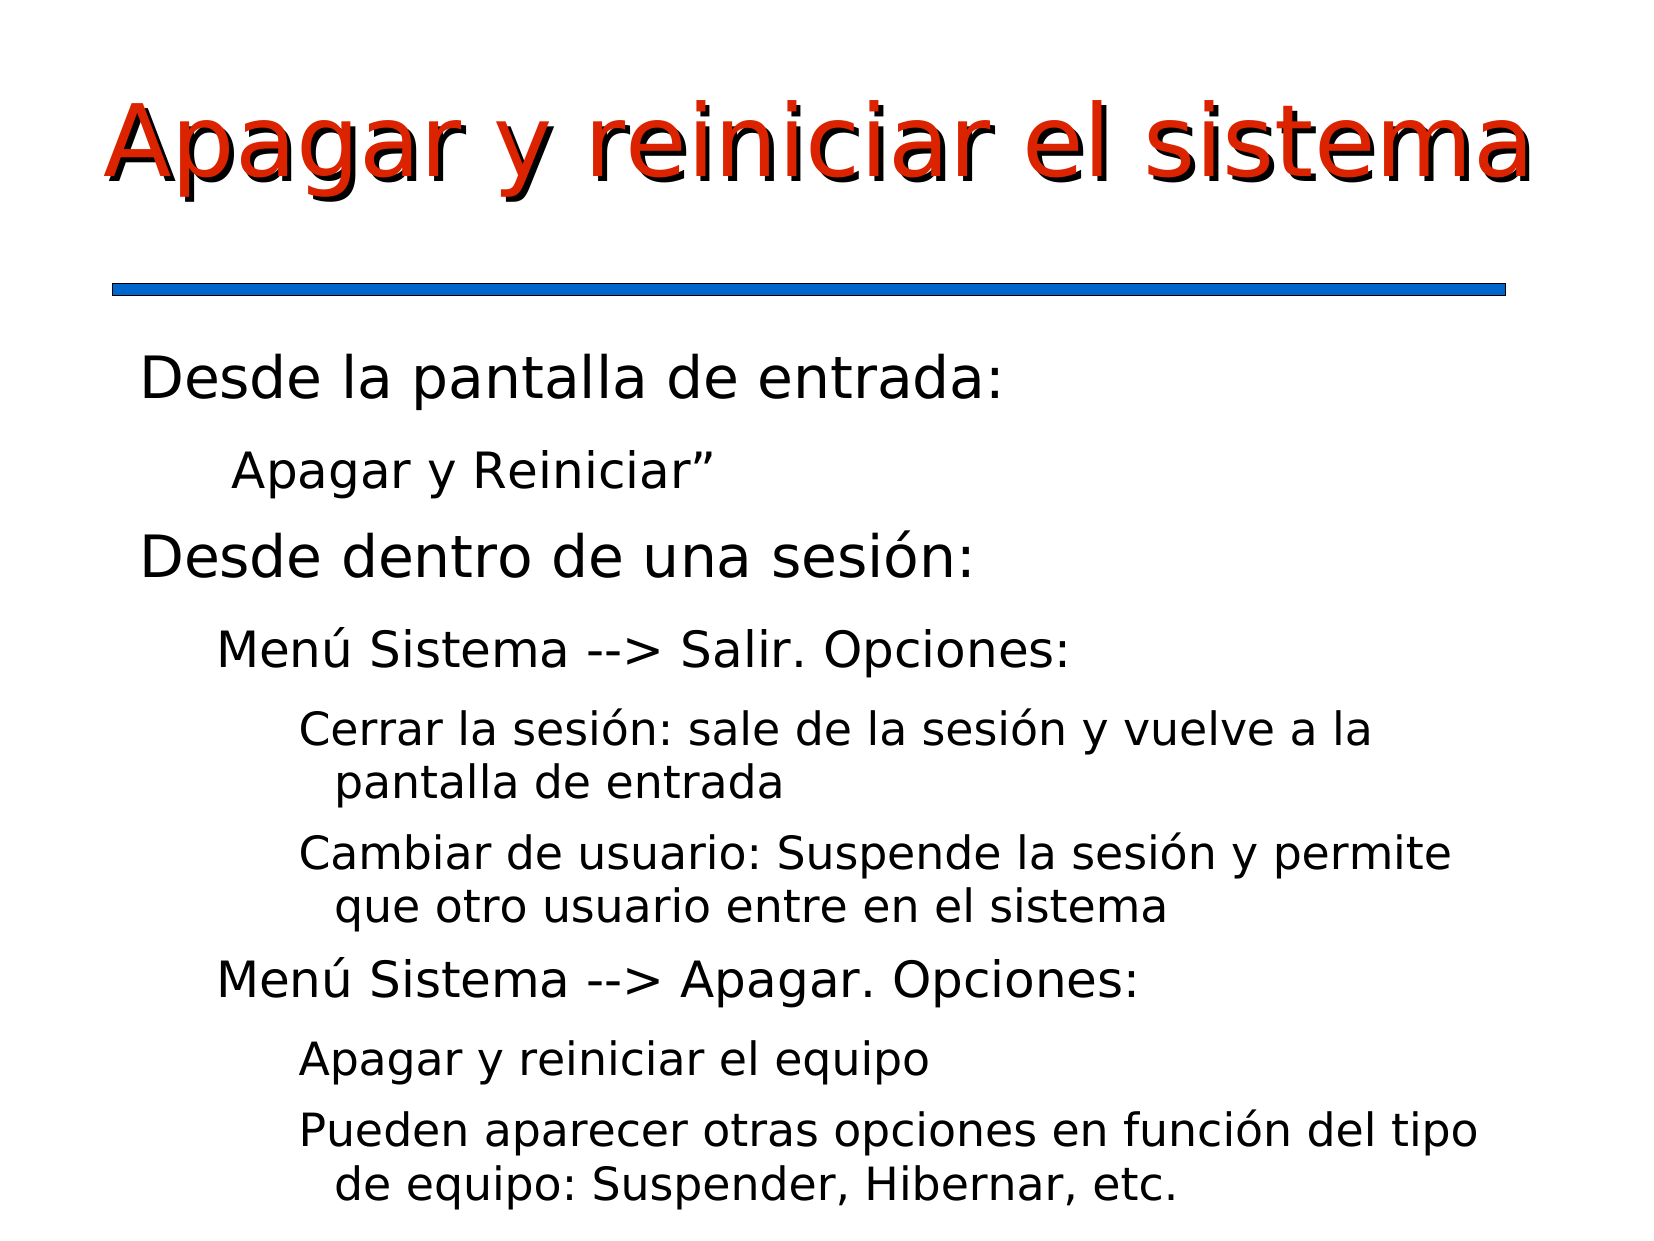

# Apagar y reiniciar el sistema
Desde la pantalla de entrada:
 Apagar y Reiniciar”
Desde dentro de una sesión:
Menú Sistema --> Salir. Opciones:
Cerrar la sesión: sale de la sesión y vuelve a la pantalla de entrada
Cambiar de usuario: Suspende la sesión y permite que otro usuario entre en el sistema
Menú Sistema --> Apagar. Opciones:
Apagar y reiniciar el equipo
Pueden aparecer otras opciones en función del tipo de equipo: Suspender, Hibernar, etc.